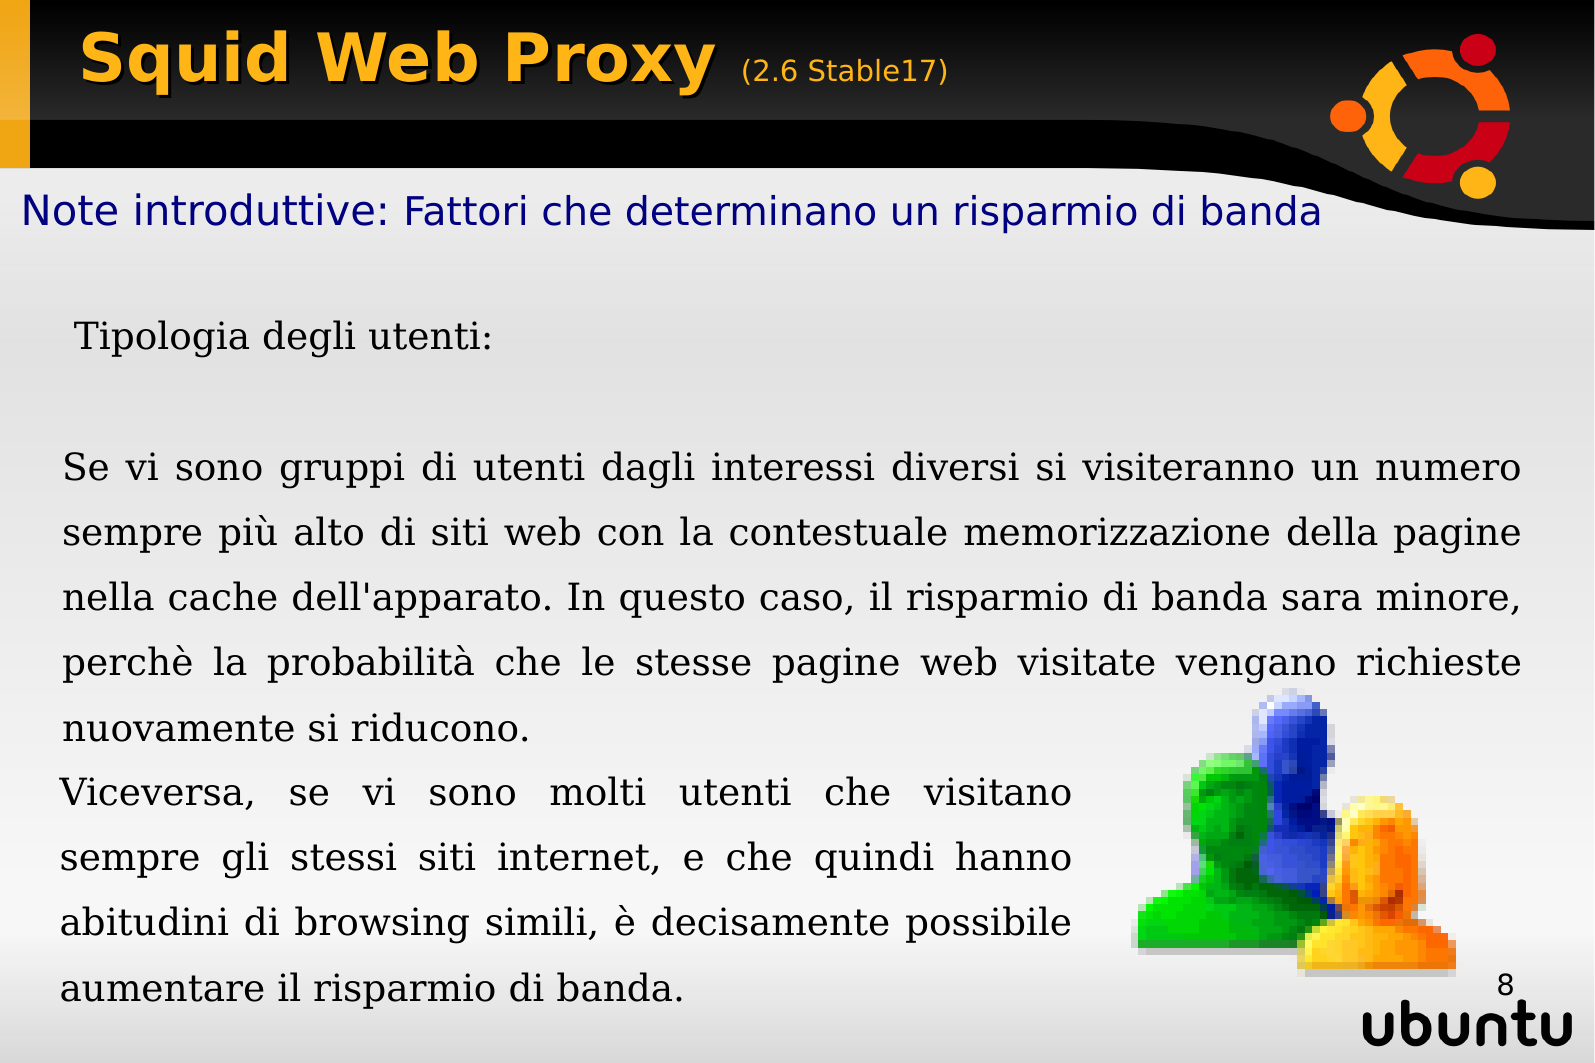

Squid Web Proxy (2.6 Stable17)
Note introduttive: Fattori che determinano un risparmio di banda
 Tipologia degli utenti:
Se vi sono gruppi di utenti dagli interessi diversi si visiteranno un numero sempre più alto di siti web con la contestuale memorizzazione della pagine nella cache dell'apparato. In questo caso, il risparmio di banda sara minore, perchè la probabilità che le stesse pagine web visitate vengano richieste nuovamente si riducono.
Viceversa, se vi sono molti utenti che visitano sempre gli stessi siti internet, e che quindi hanno abitudini di browsing simili, è decisamente possibile aumentare il risparmio di banda.
8